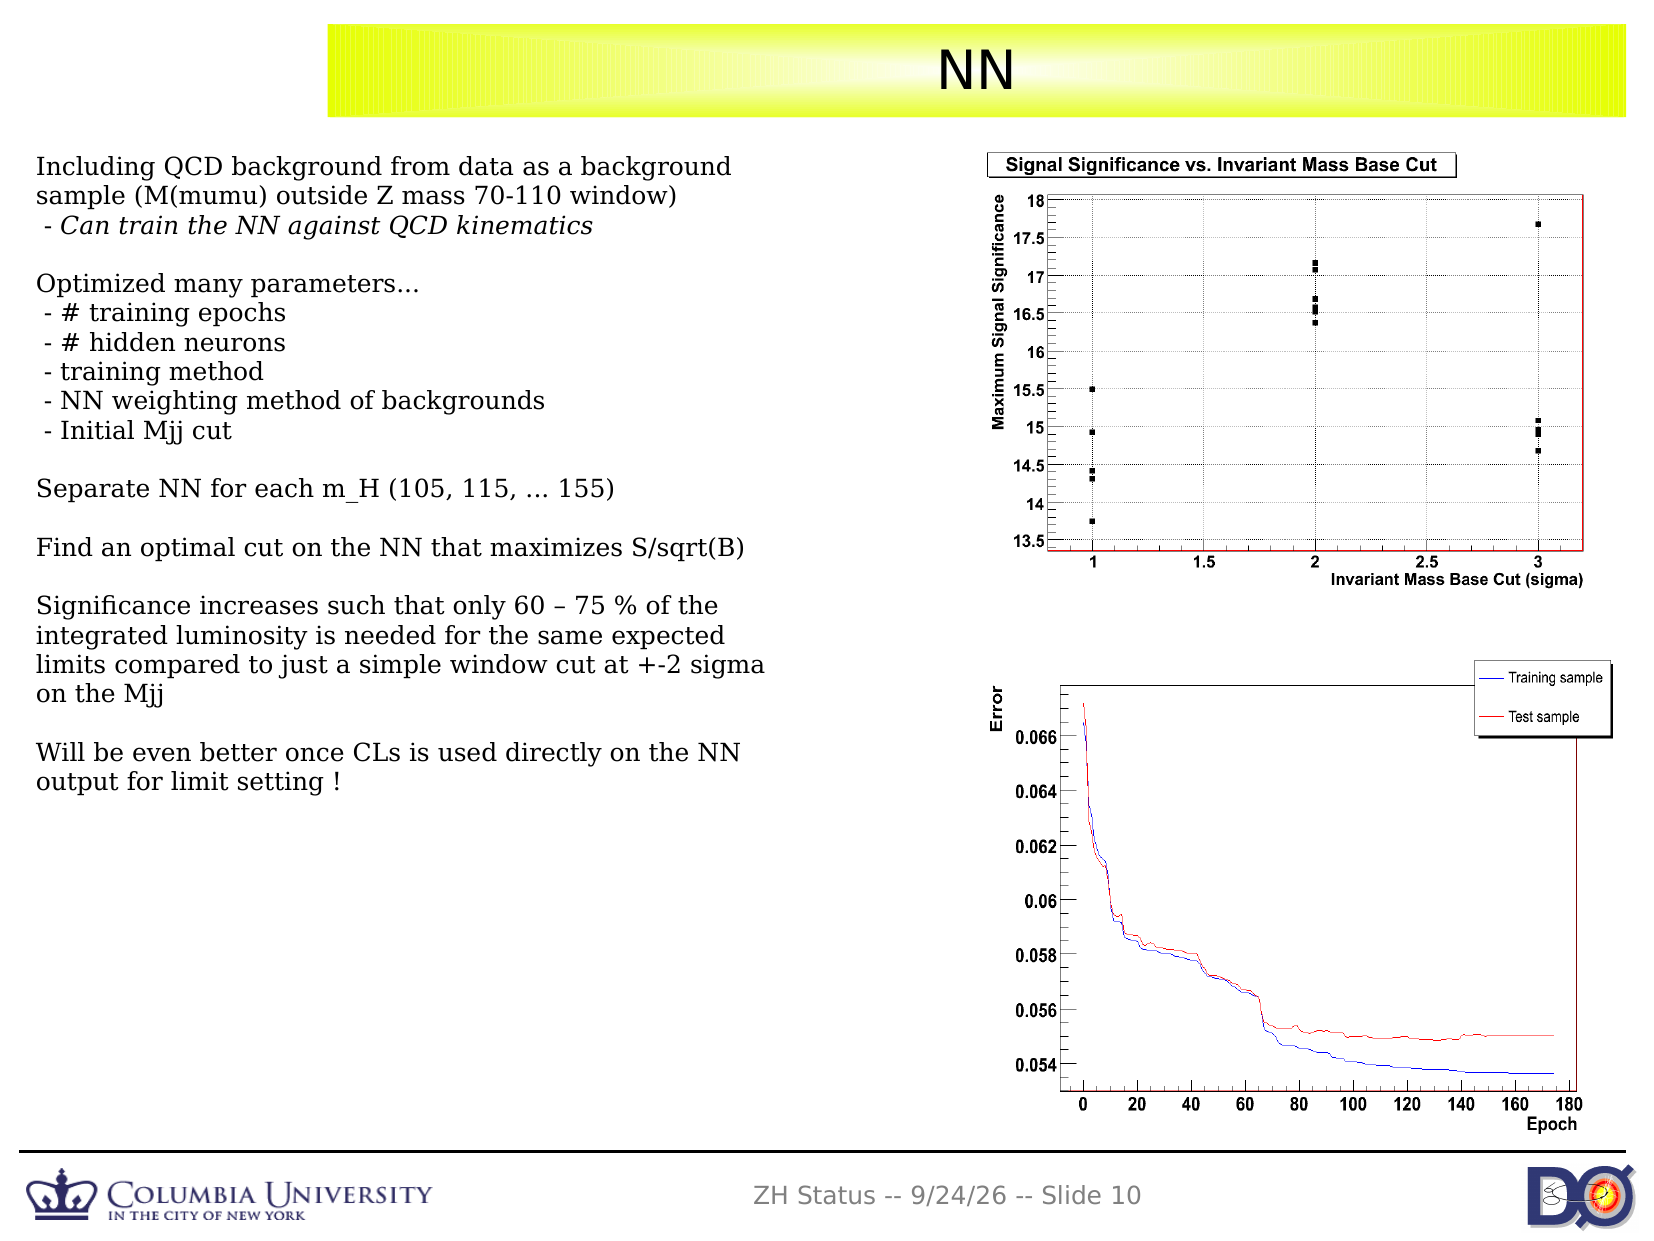

# NN
Including QCD background from data as a background sample (M(mumu) outside Z mass 70-110 window)
 - Can train the NN against QCD kinematics
Optimized many parameters...
 - # training epochs
 - # hidden neurons
 - training method
 - NN weighting method of backgrounds
 - Initial Mjj cut
Separate NN for each m_H (105, 115, ... 155)
Find an optimal cut on the NN that maximizes S/sqrt(B)
Significance increases such that only 60 – 75 % of the integrated luminosity is needed for the same expected limits compared to just a simple window cut at +-2 sigma on the Mjj
Will be even better once CLs is used directly on the NN output for limit setting !